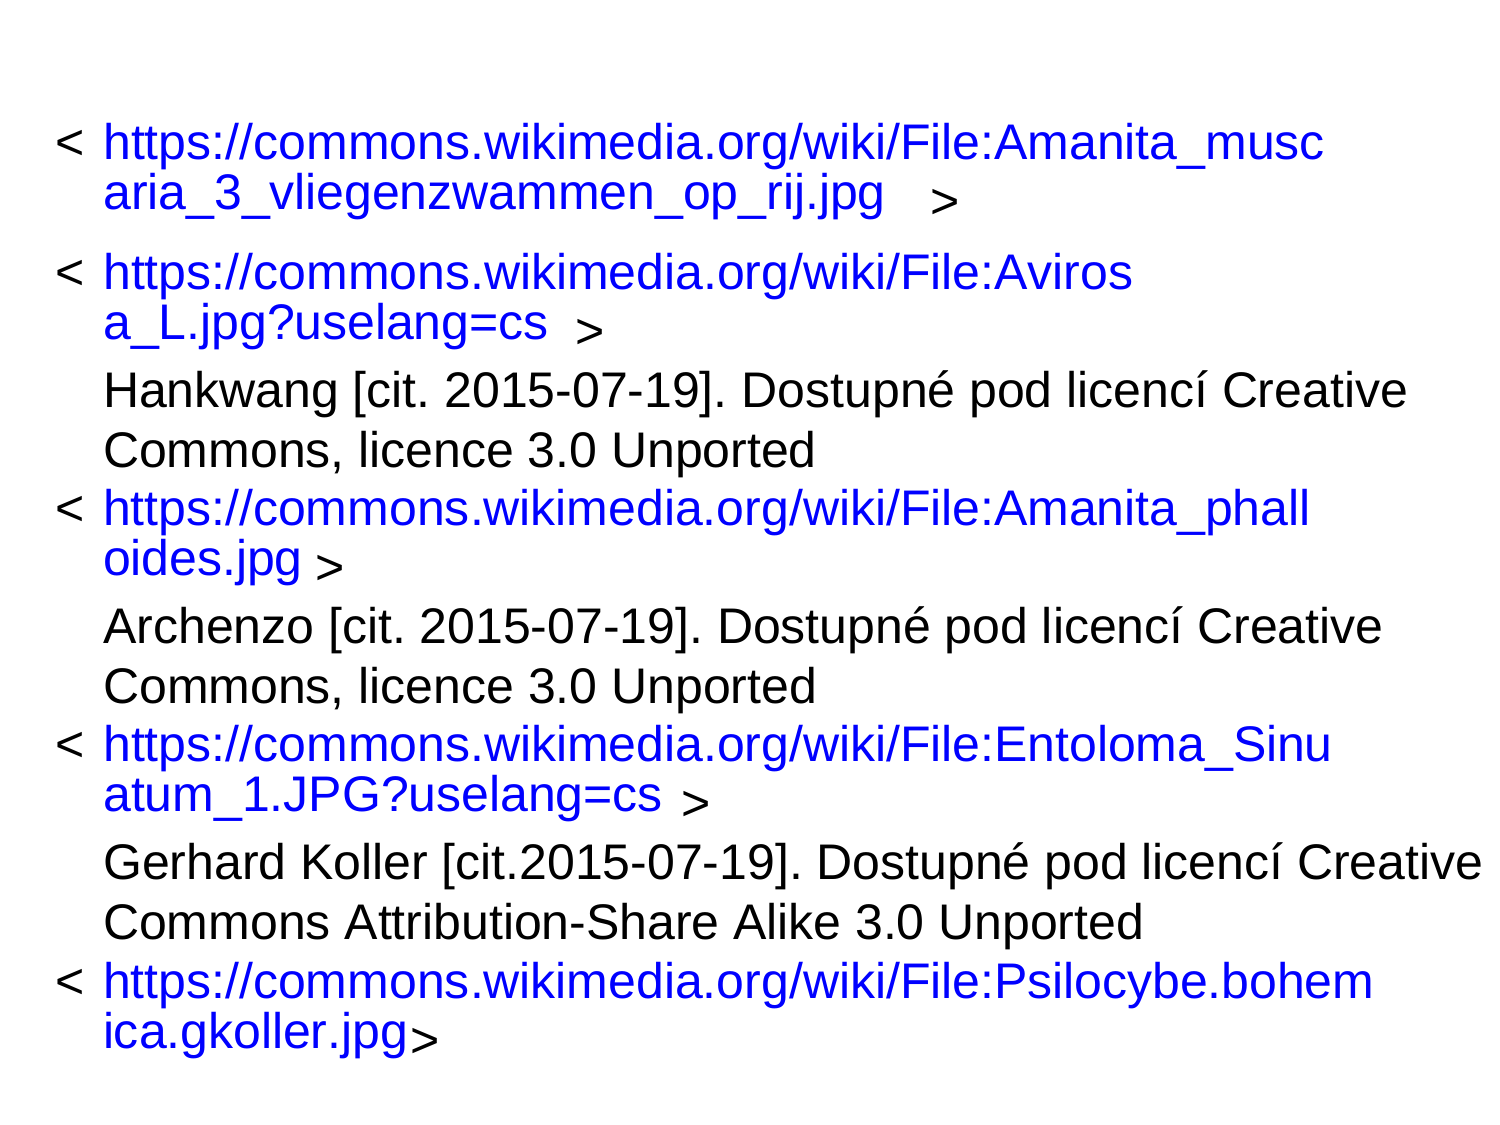

<
https://commons.wikimedia.org/wiki/File:Amanita_muscaria_3_vliegenzwammen_op_rij.jpg
>
<
https://commons.wikimedia.org/wiki/File:Avirosa_L.jpg?uselang=cs
>
Hankwang [cit. 2015-07-19]. Dostupné pod licencí Creative
Commons, licence 3.0 Unported
<
https://commons.wikimedia.org/wiki/File:Amanita_phalloides.jpg
>
Archenzo [cit. 2015-07-19]. Dostupné pod licencí Creative
Commons, licence 3.0 Unported
<
https://commons.wikimedia.org/wiki/File:Entoloma_Sinuatum_1.JPG?uselang=cs
>
Gerhard Koller [cit.2015-07-19]. Dostupné pod licencí Creative
Commons Attribution-Share Alike 3.0 Unported
<
https://commons.wikimedia.org/wiki/File:Psilocybe.bohemica.gkoller.jpg
>